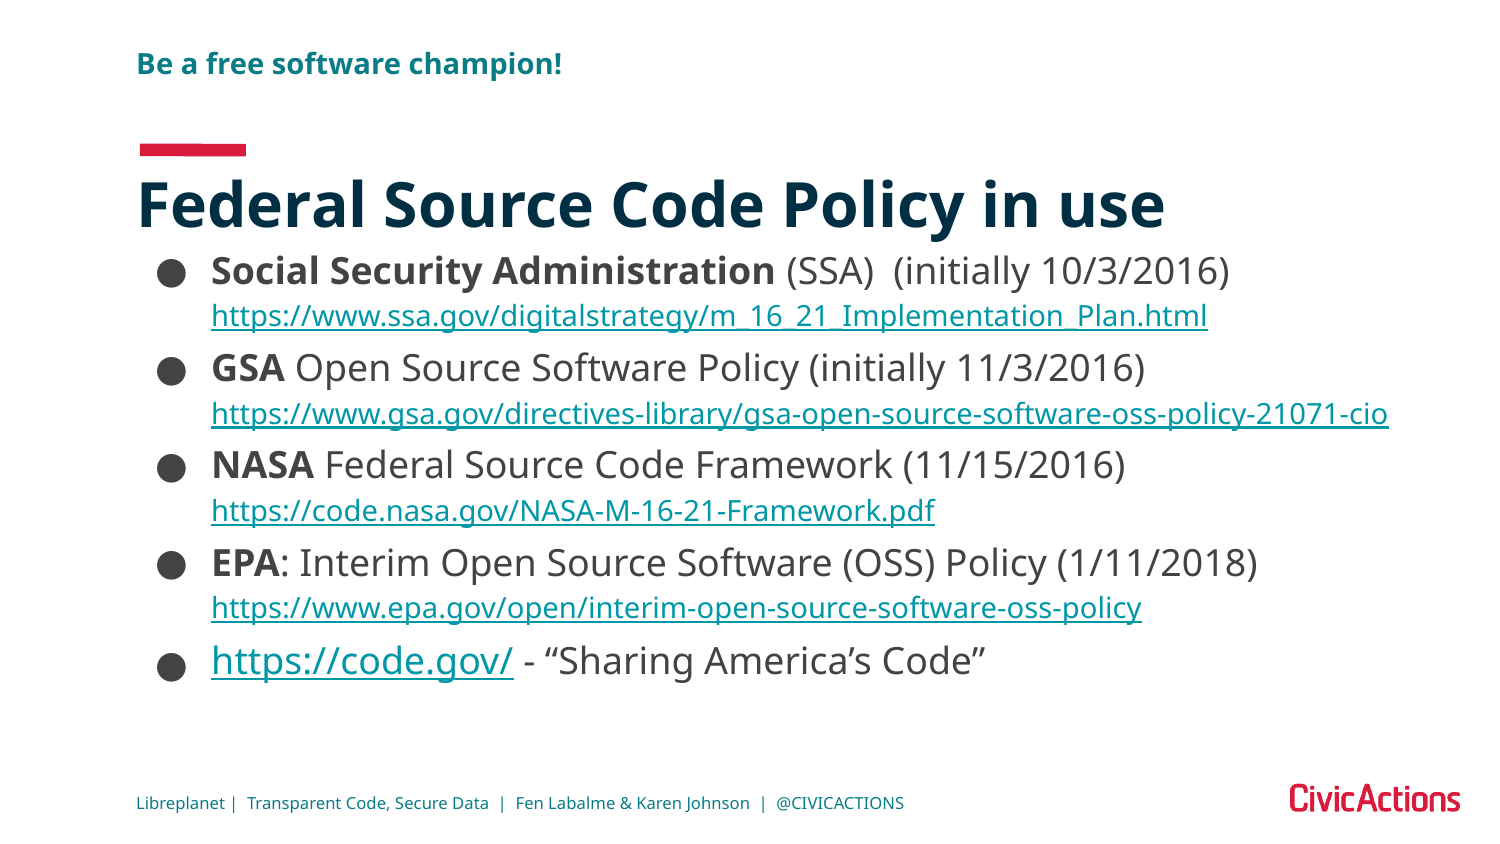

# Be a free software champion!
Federal Source Code Policy in use
Social Security Administration (SSA) (initially 10/3/2016)
https://www.ssa.gov/digitalstrategy/m_16_21_Implementation_Plan.html
GSA Open Source Software Policy (initially 11/3/2016)
https://www.gsa.gov/directives-library/gsa-open-source-software-oss-policy-21071-cio
NASA Federal Source Code Framework (11/15/2016)
https://code.nasa.gov/NASA-M-16-21-Framework.pdf
EPA: Interim Open Source Software (OSS) Policy (1/11/2018)
https://www.epa.gov/open/interim-open-source-software-oss-policy
https://code.gov/ - “Sharing America’s Code”
Libreplanet | Transparent Code, Secure Data | Fen Labalme & Karen Johnson | @CIVICACTIONS